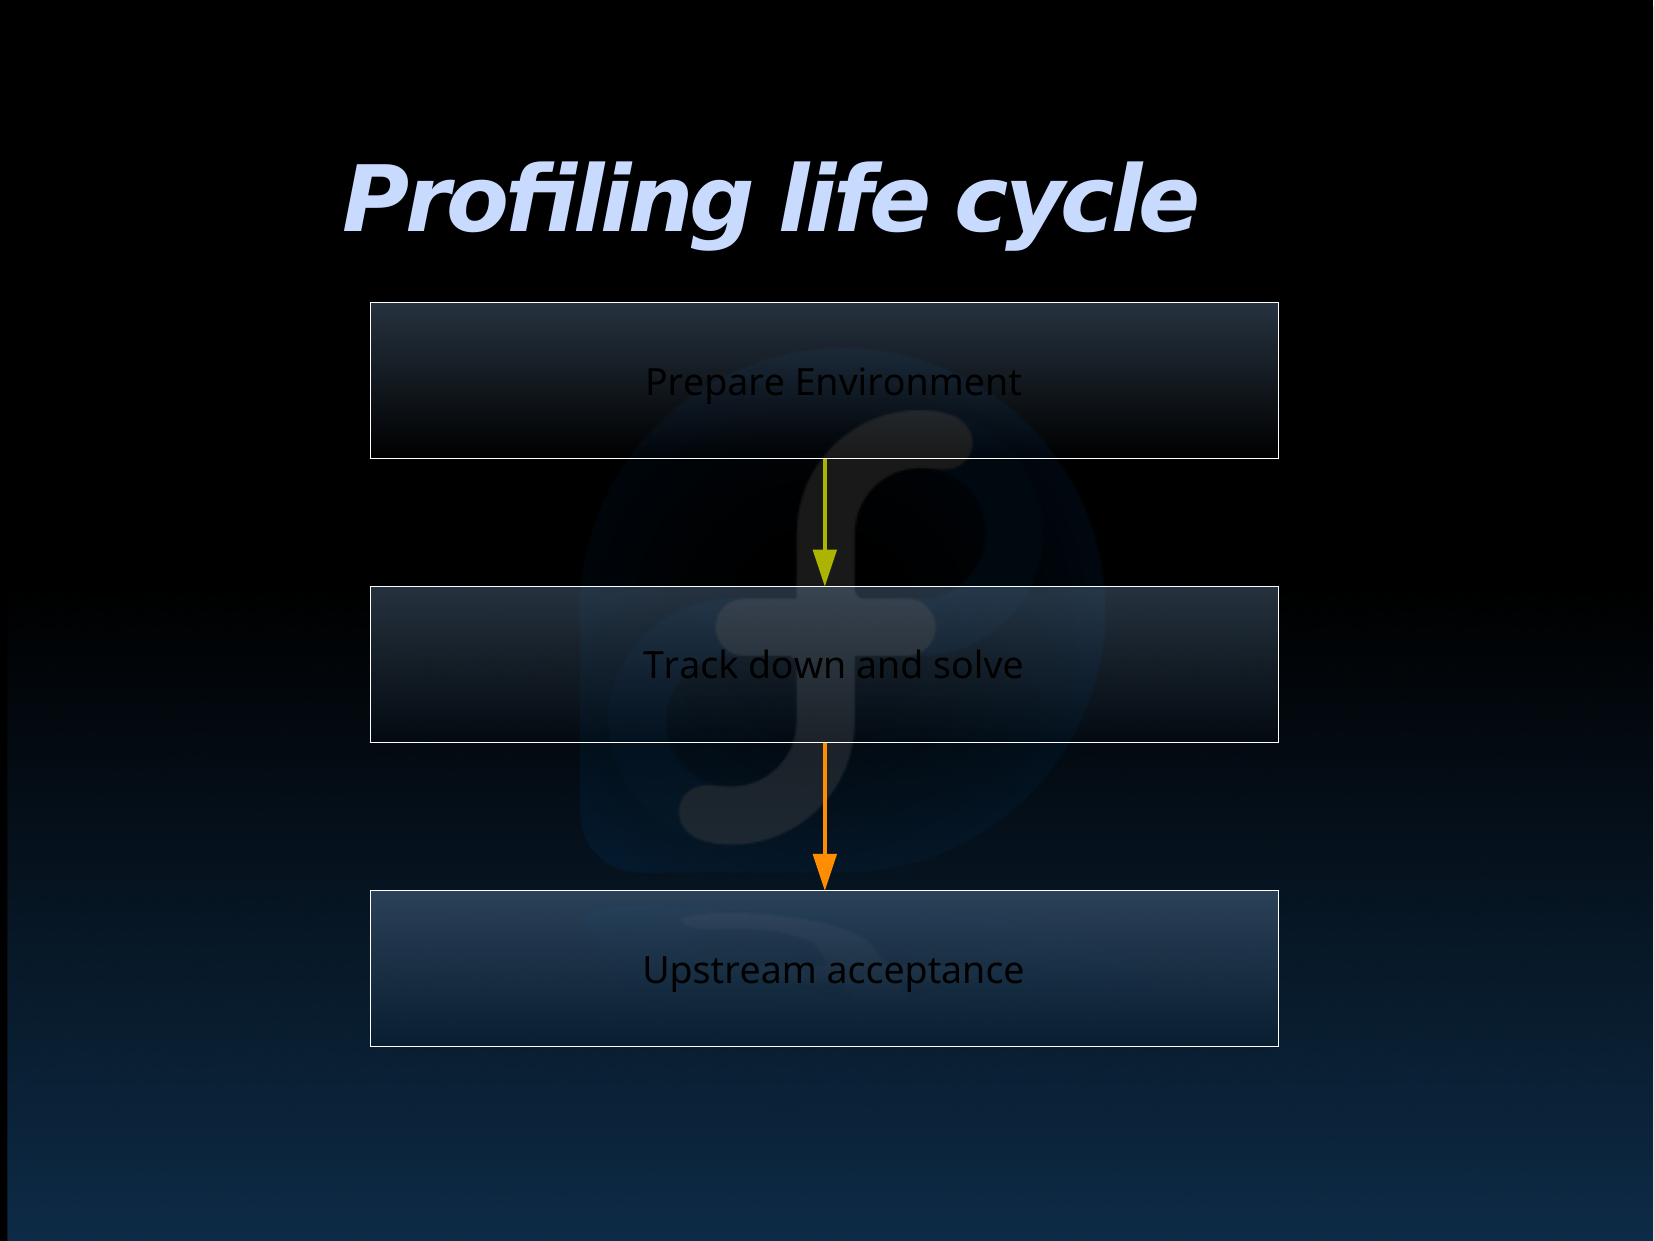

# Profiling life cycle
Prepare Environment
Track down and solve
Upstream acceptance